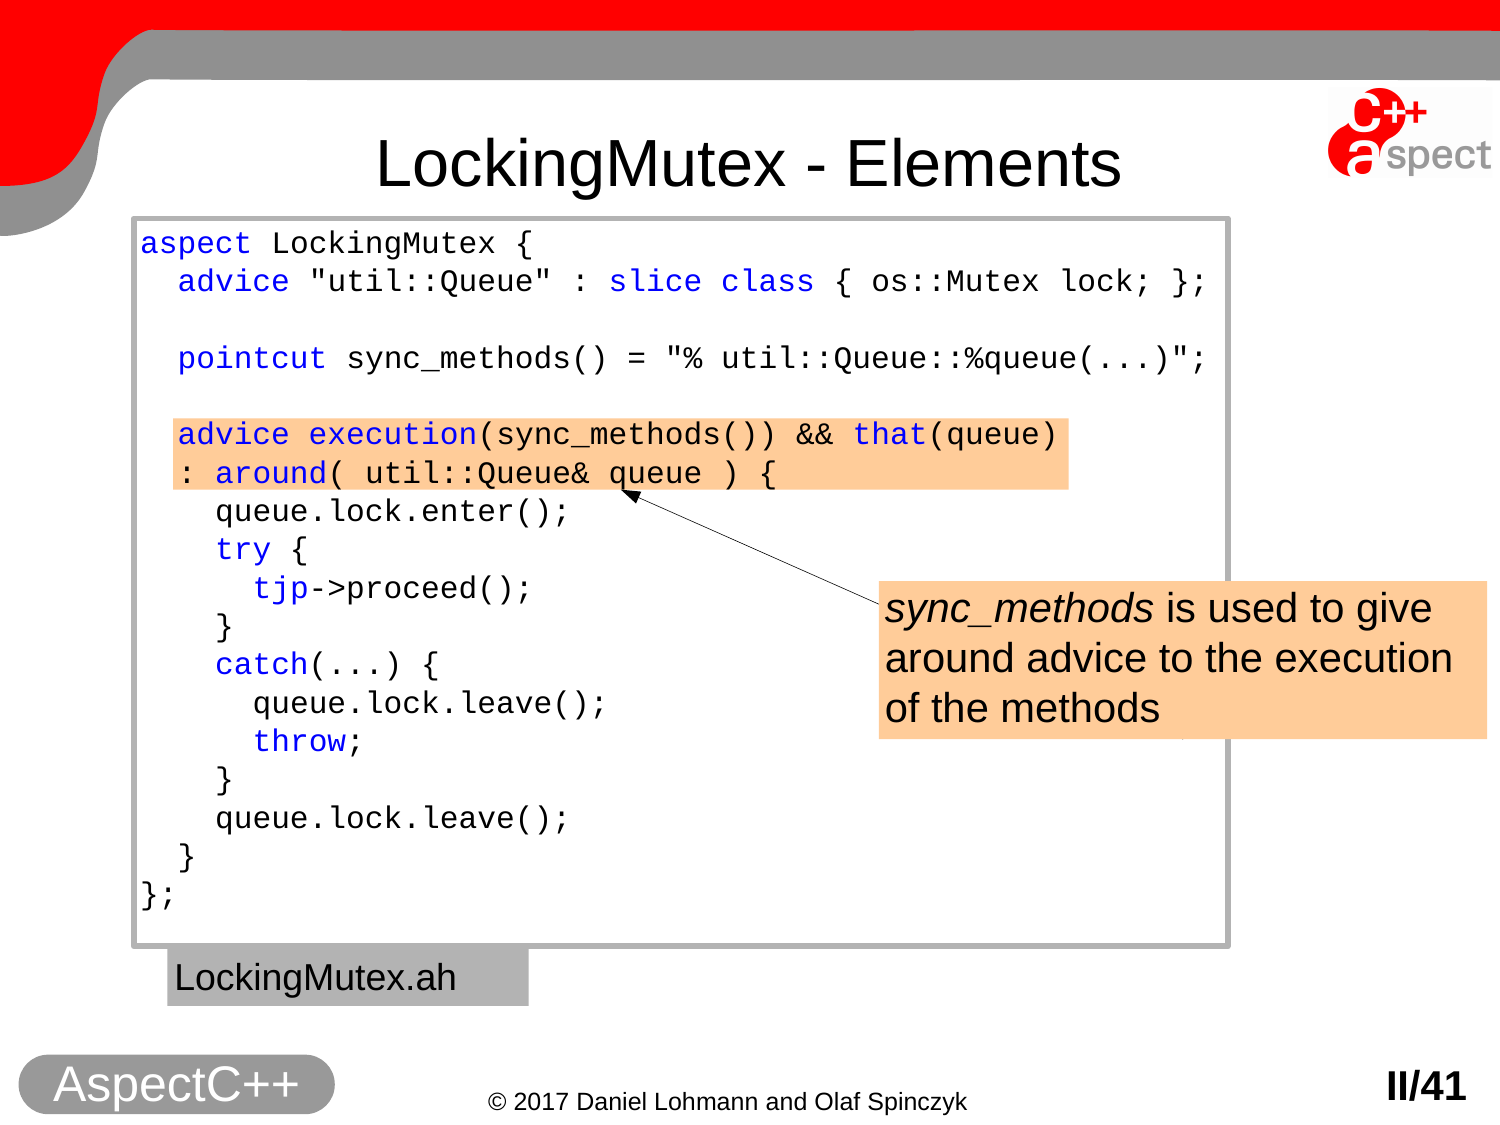

# LockingMutex - Elements
aspect LockingMutex {
 advice "util::Queue" : slice class { os::Mutex lock; };
 pointcut sync_methods() = "% util::Queue::%queue(...)";
 advice execution(sync_methods()) && that(queue)
 : around( util::Queue& queue ) {
 queue.lock.enter();
 try {
 tjp->proceed();
 }
 catch(...) {
 queue.lock.leave();
 throw;
 }
 queue.lock.leave();
 }
};
sync_methods is used to give around advice to the execution of the methods
LockingMutex.ah